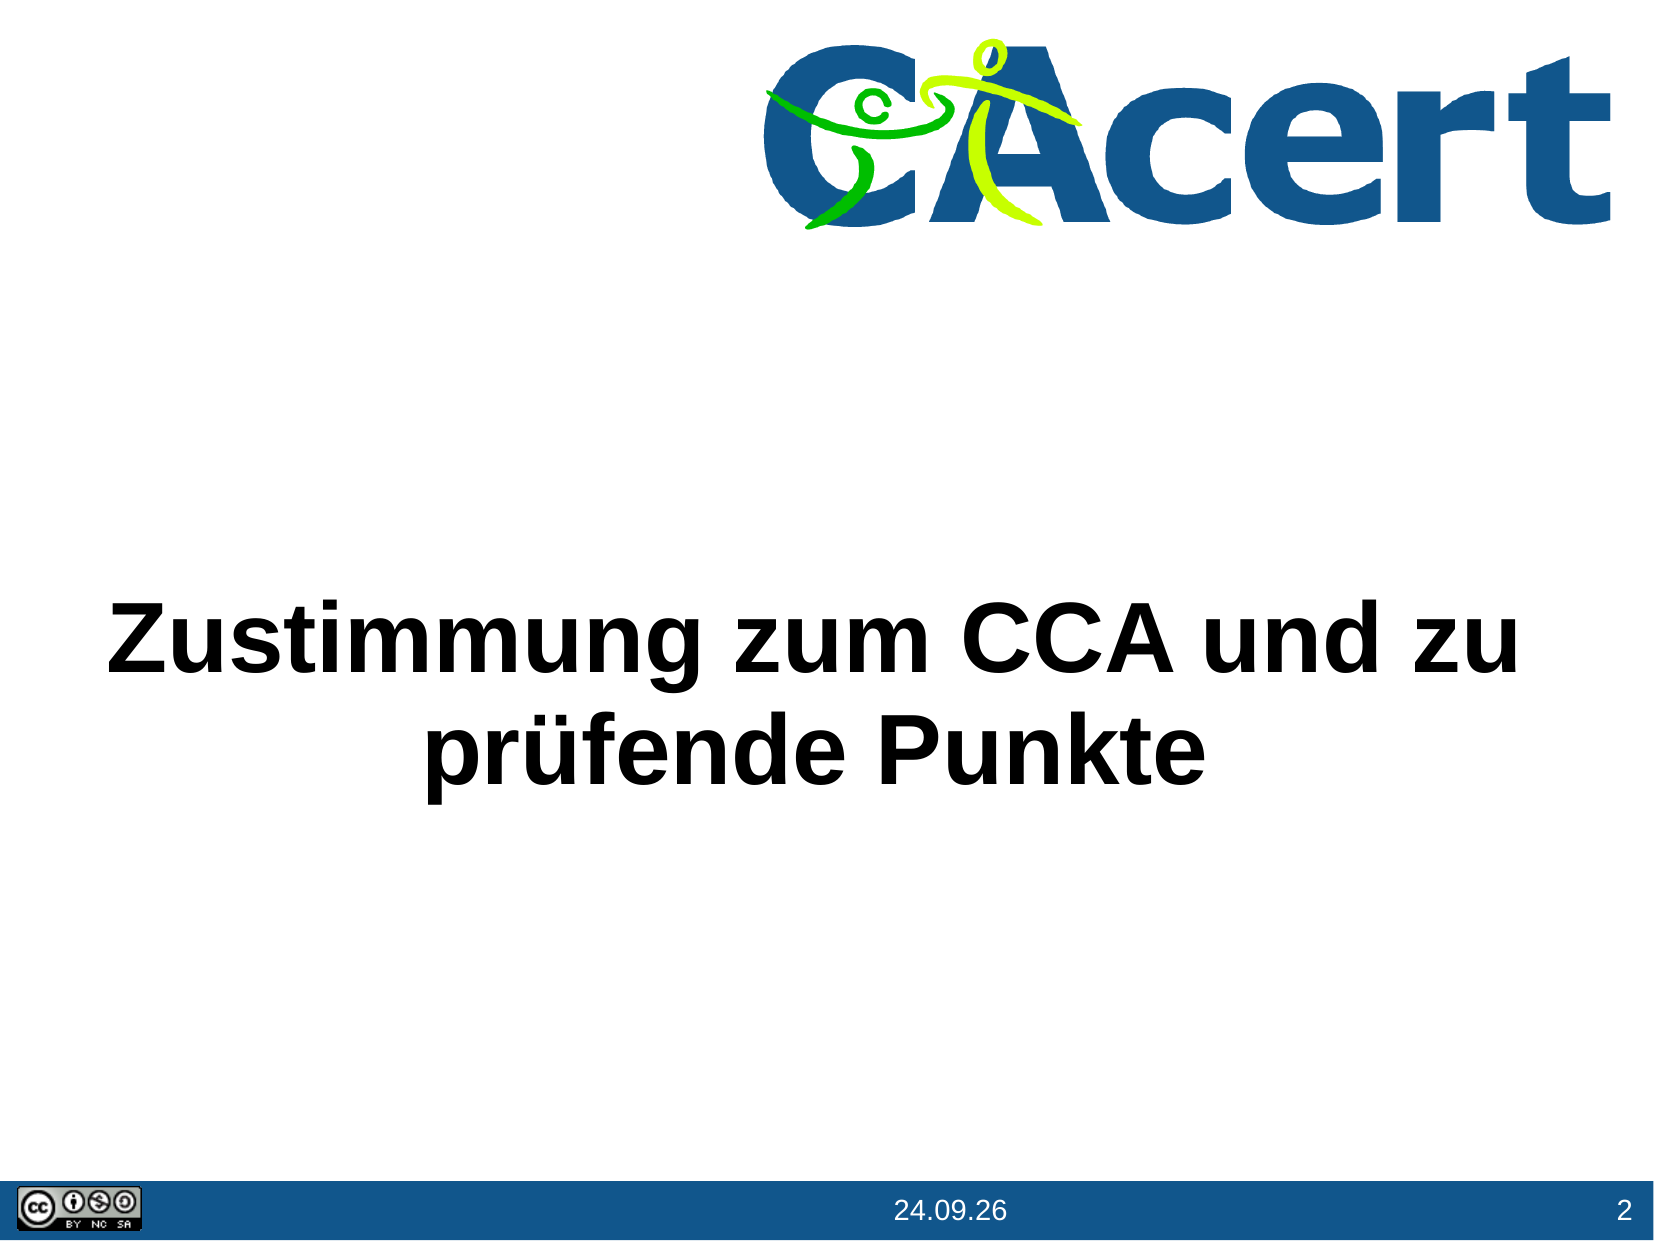

#
Zustimmung zum CCA und zu prüfende Punkte